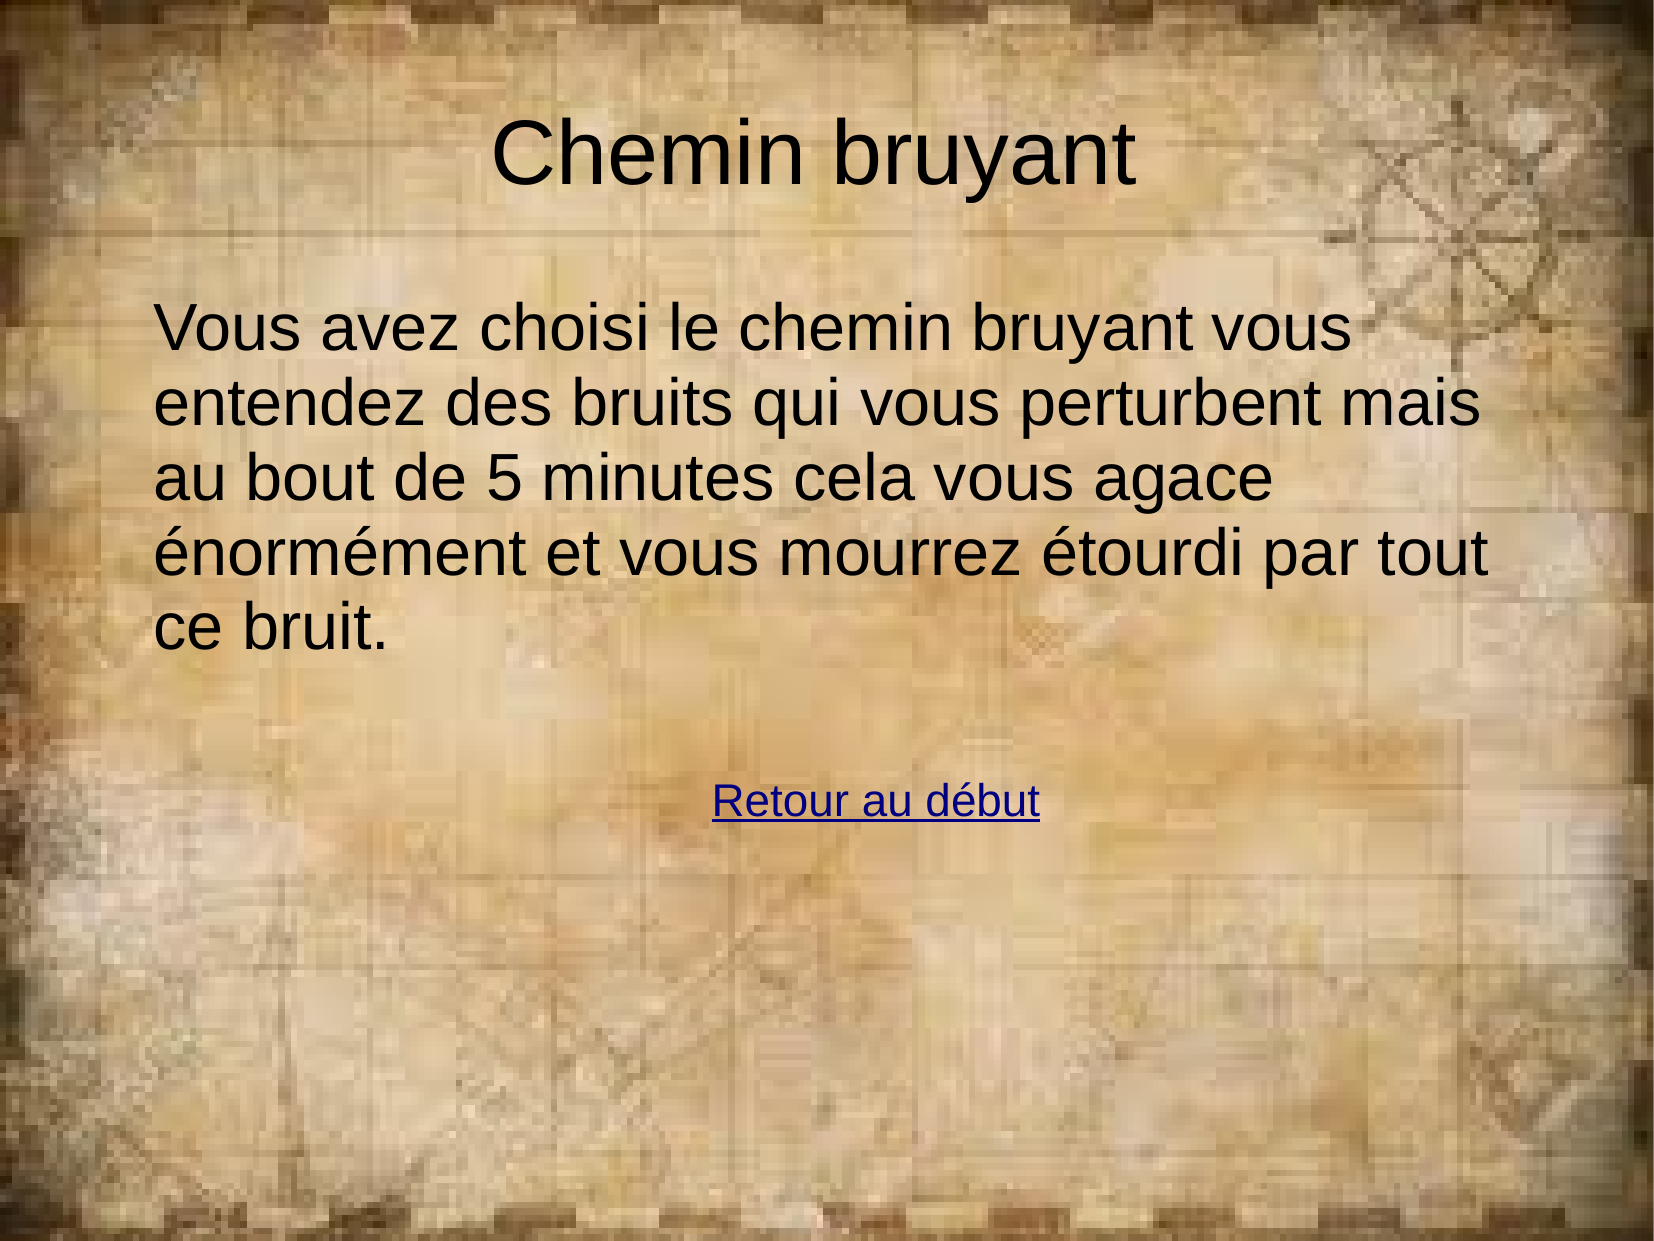

# Chemin bruyant
Vous avez choisi le chemin bruyant vous entendez des bruits qui vous perturbent mais au bout de 5 minutes cela vous agace énormément et vous mourrez étourdi par tout ce bruit.
Retour au début